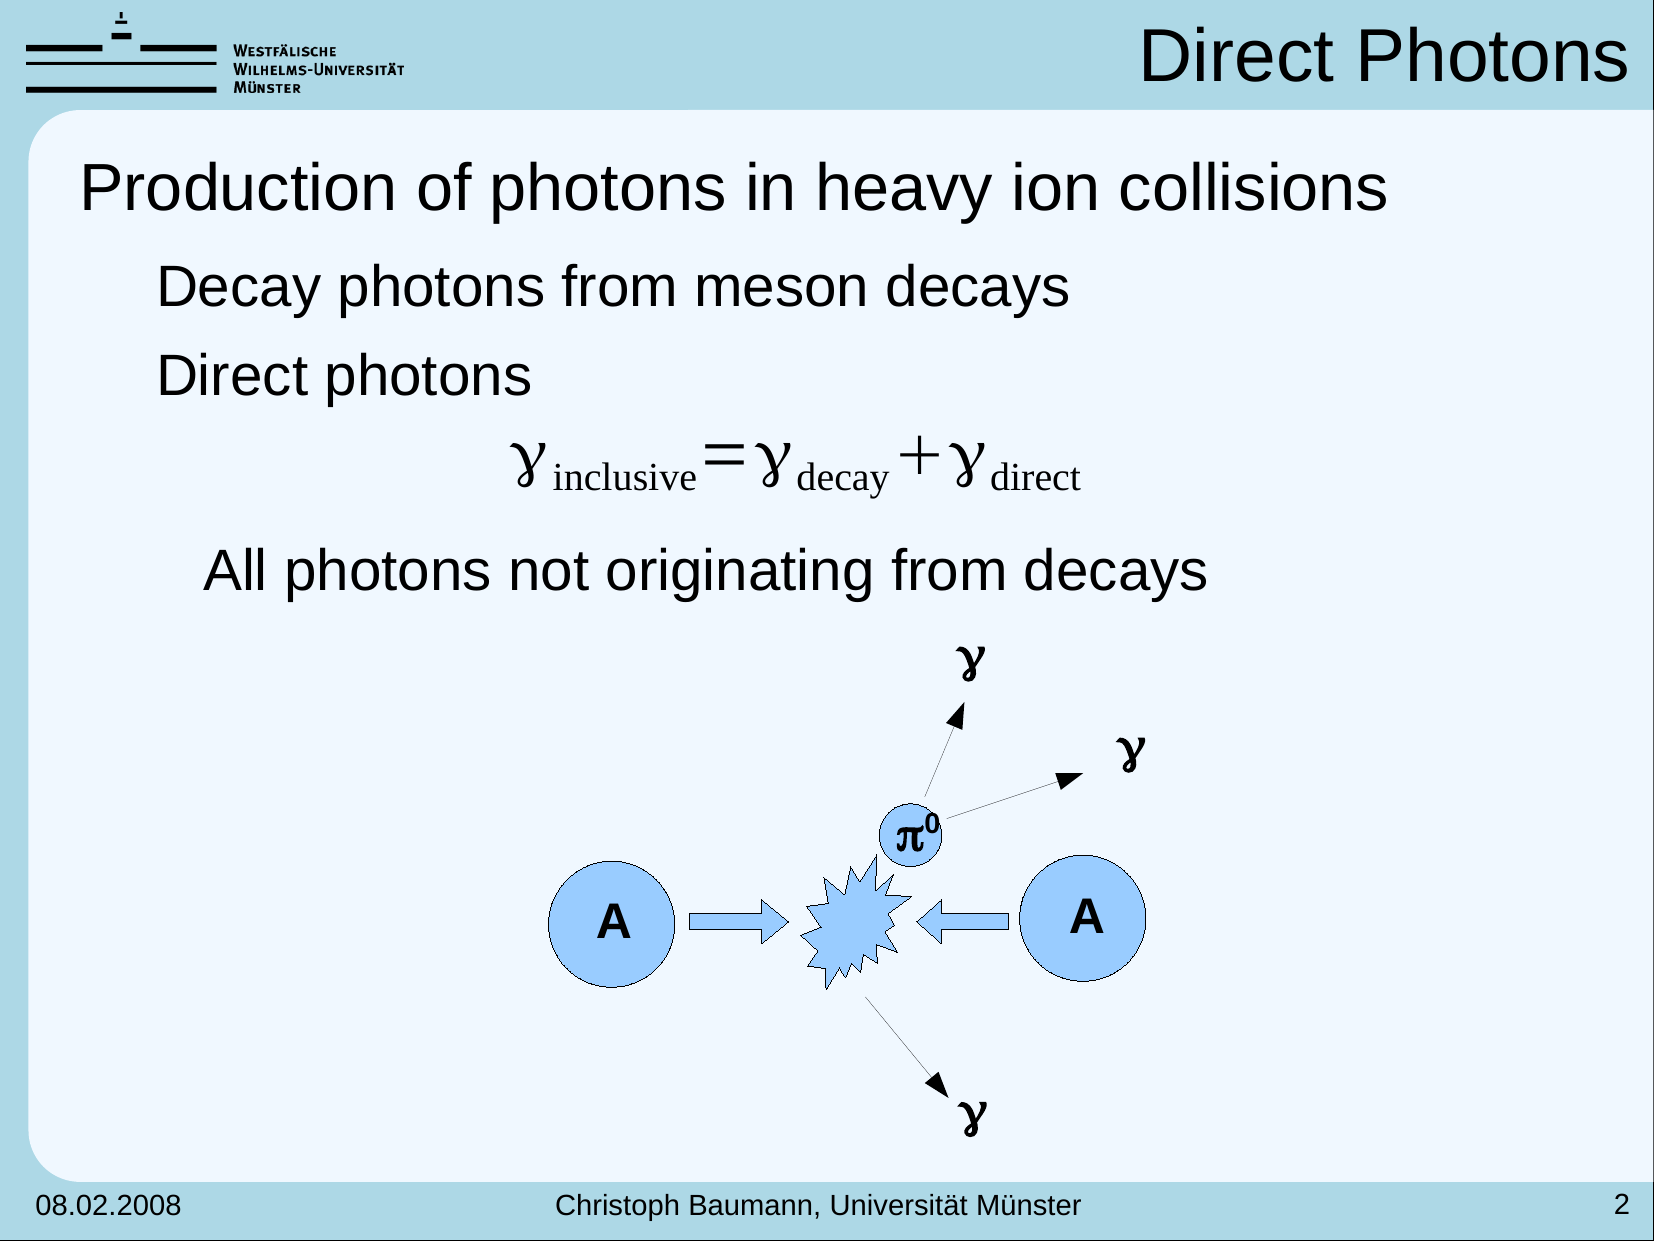

# Direct Photons
Production of photons in heavy ion collisions
Decay photons from meson decays
Direct photons
All photons not originating from decays
g
g
p0
A
A
g
2
08.02.2008
Christoph Baumann, Universität Münster